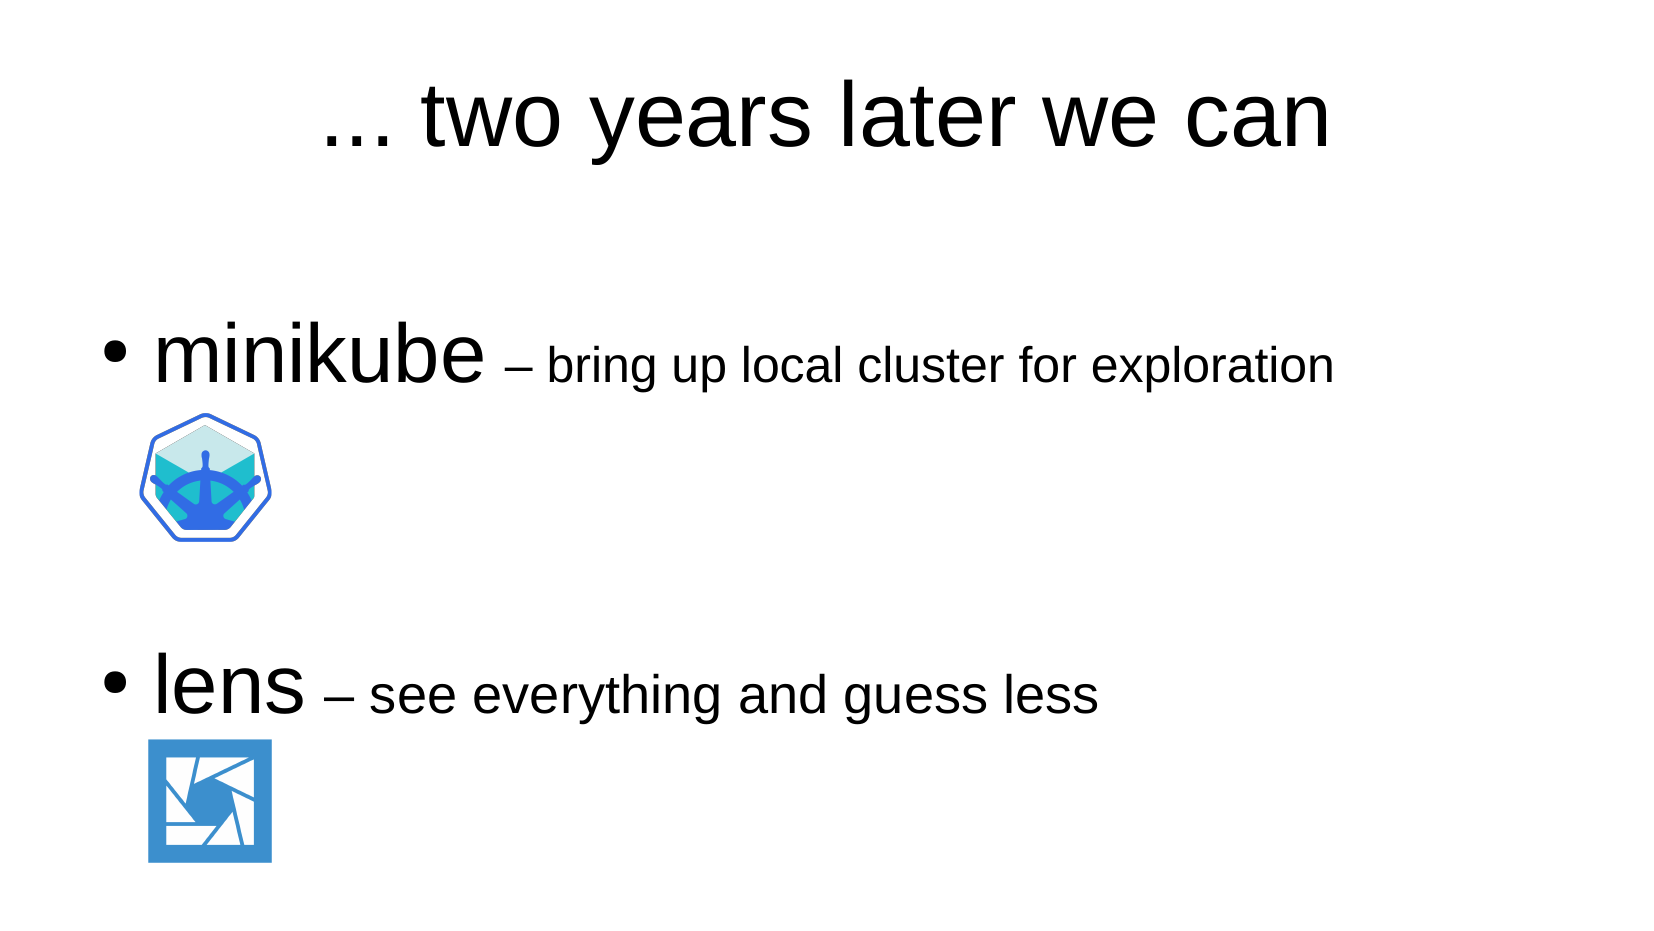

# ... two years later we can
minikube – bring up local cluster for exploration
lens – see everything and guess less